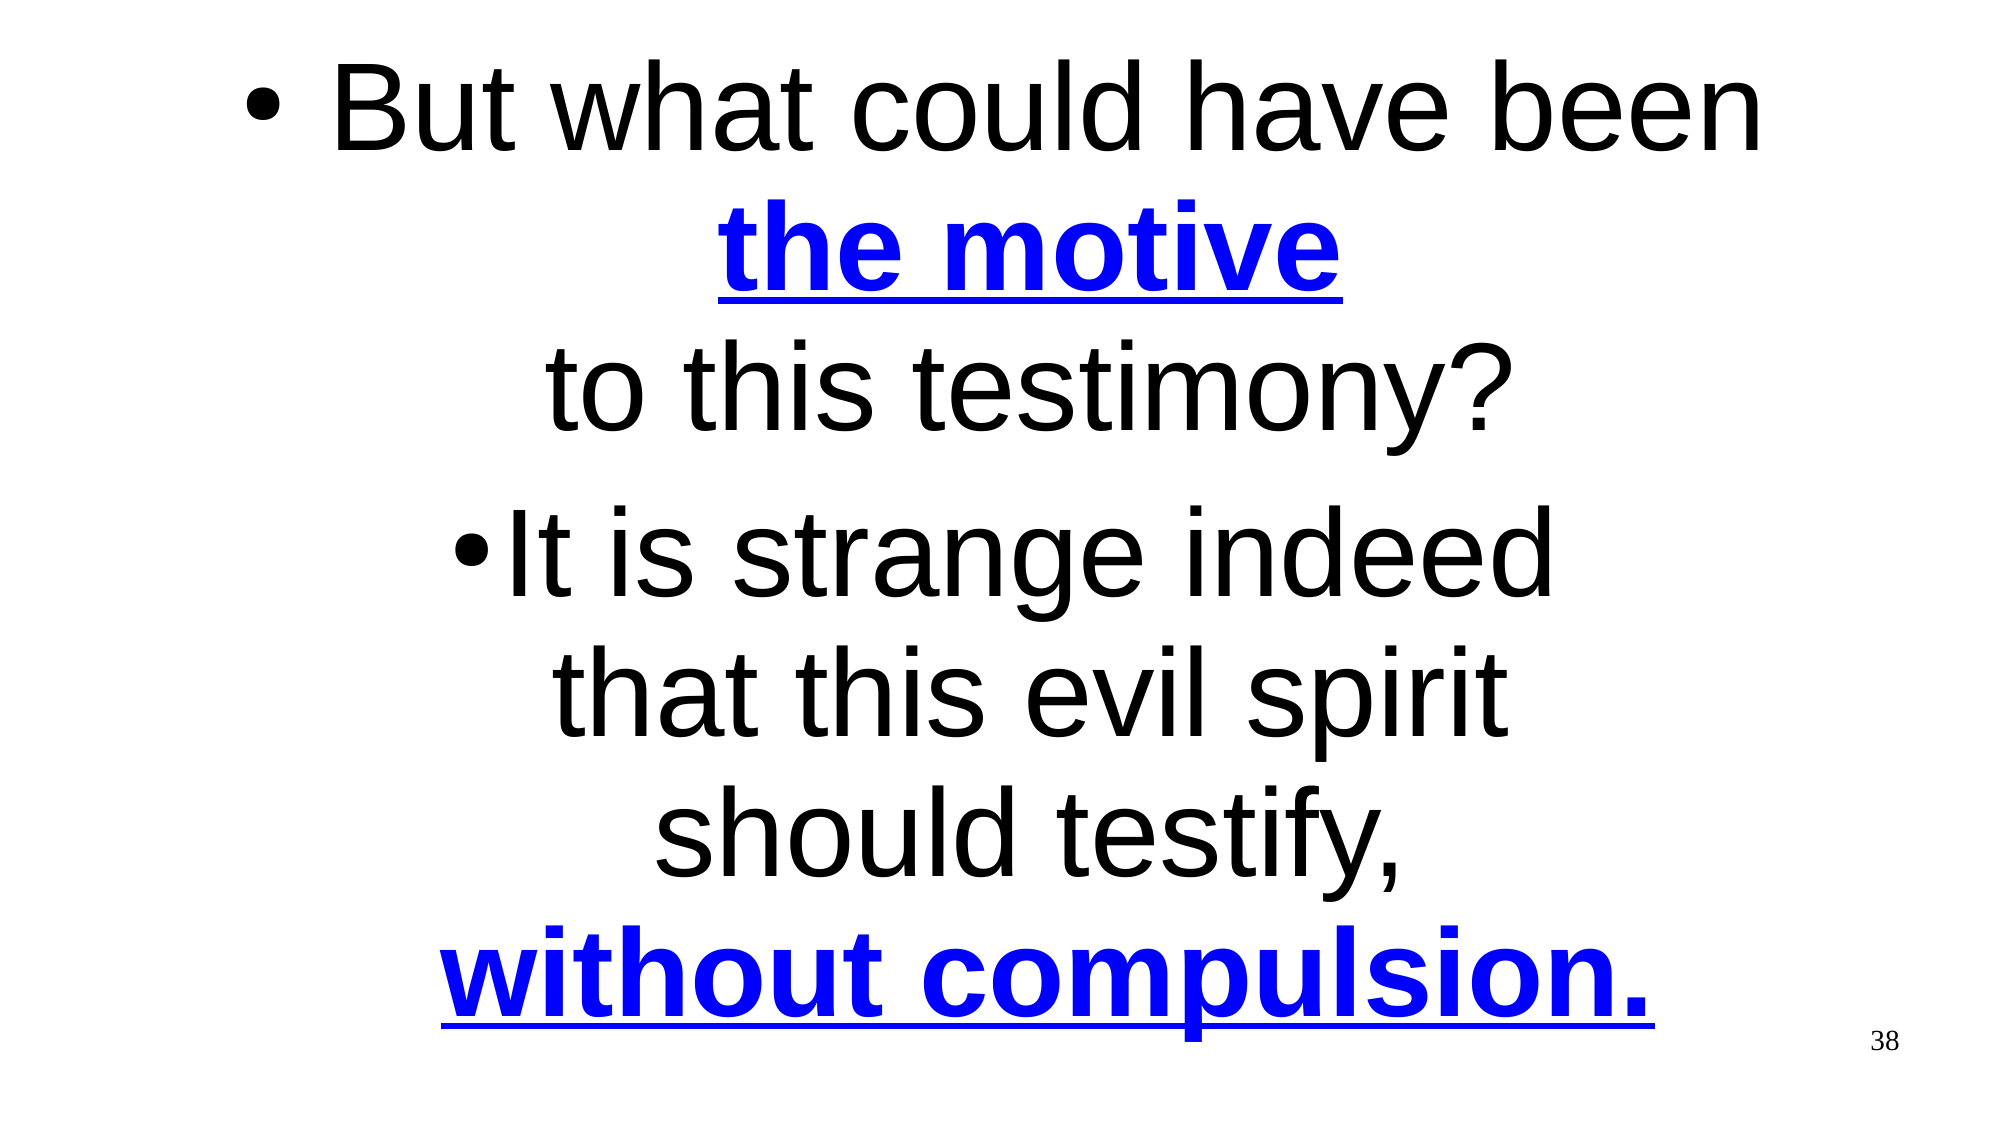

# But what could have been the motive to this testimony?
It is strange indeed
that this evil spirit
should testify,
without compulsion.
38